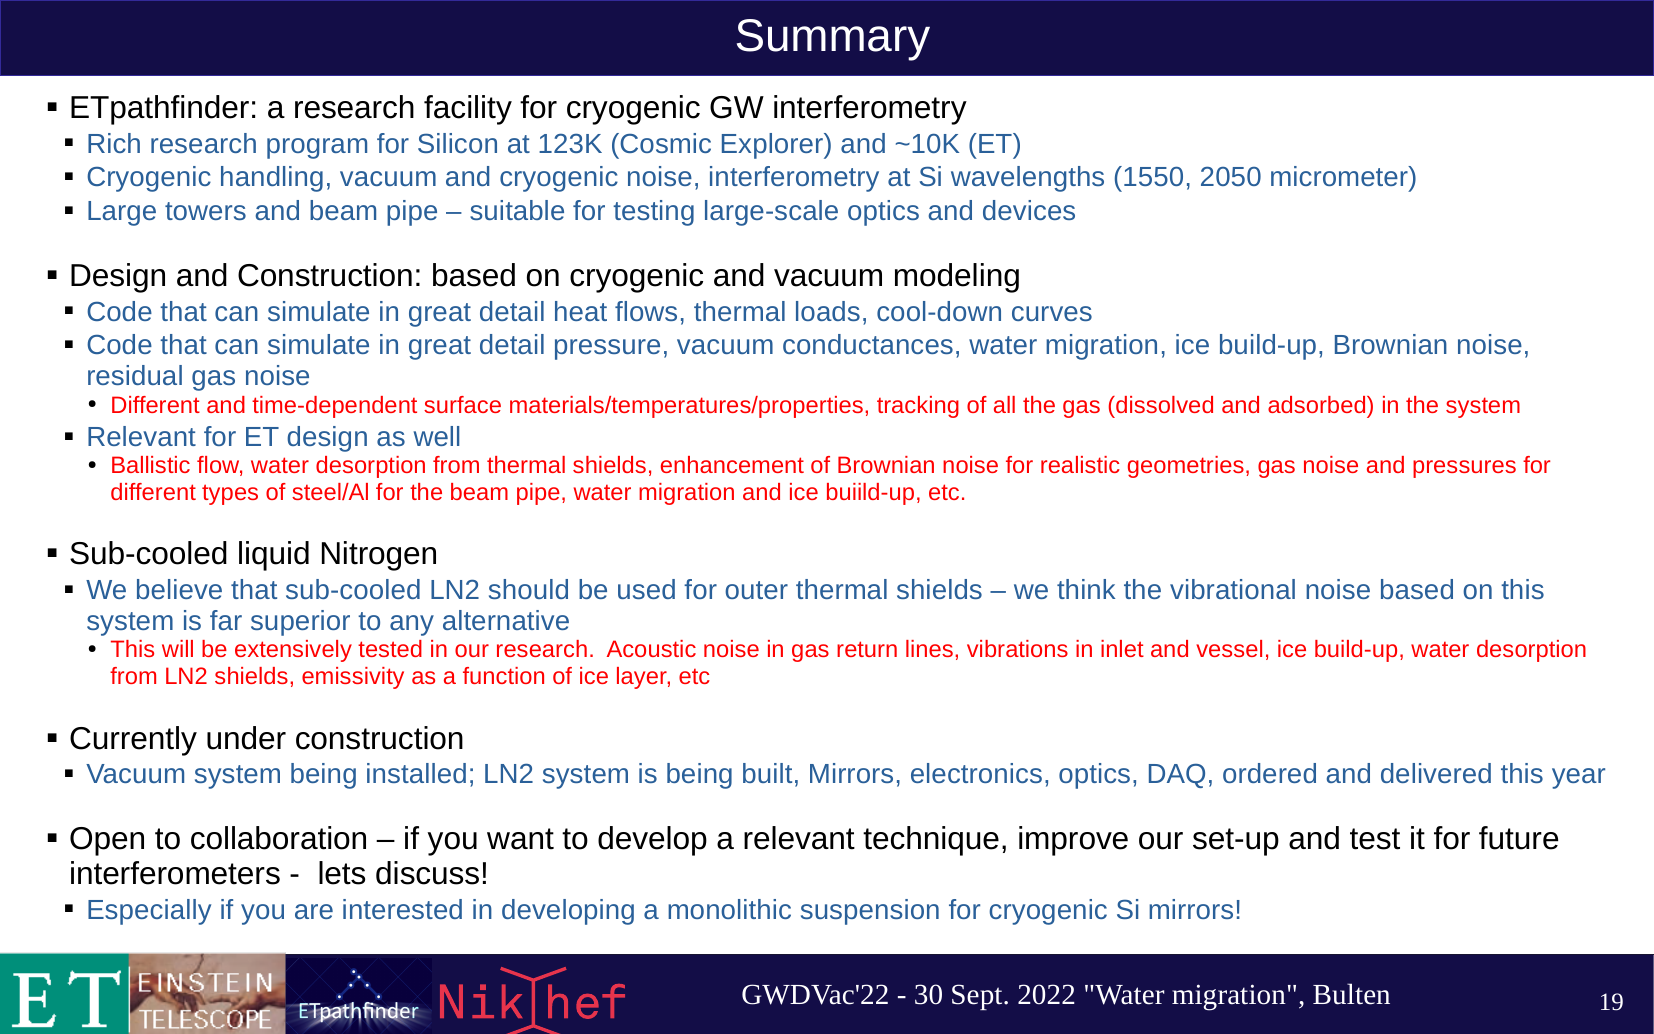

# Summary
ETpathfinder: a research facility for cryogenic GW interferometry
Rich research program for Silicon at 123K (Cosmic Explorer) and ~10K (ET)
Cryogenic handling, vacuum and cryogenic noise, interferometry at Si wavelengths (1550, 2050 micrometer)
Large towers and beam pipe – suitable for testing large-scale optics and devices
Design and Construction: based on cryogenic and vacuum modeling
Code that can simulate in great detail heat flows, thermal loads, cool-down curves
Code that can simulate in great detail pressure, vacuum conductances, water migration, ice build-up, Brownian noise, residual gas noise
Different and time-dependent surface materials/temperatures/properties, tracking of all the gas (dissolved and adsorbed) in the system
Relevant for ET design as well
Ballistic flow, water desorption from thermal shields, enhancement of Brownian noise for realistic geometries, gas noise and pressures for different types of steel/Al for the beam pipe, water migration and ice buiild-up, etc.
Sub-cooled liquid Nitrogen
We believe that sub-cooled LN2 should be used for outer thermal shields – we think the vibrational noise based on this system is far superior to any alternative
This will be extensively tested in our research. Acoustic noise in gas return lines, vibrations in inlet and vessel, ice build-up, water desorption from LN2 shields, emissivity as a function of ice layer, etc
Currently under construction
Vacuum system being installed; LN2 system is being built, Mirrors, electronics, optics, DAQ, ordered and delivered this year
Open to collaboration – if you want to develop a relevant technique, improve our set-up and test it for future interferometers - lets discuss!
Especially if you are interested in developing a monolithic suspension for cryogenic Si mirrors!
GWDVac'22 - 30 Sept. 2022 "Water migration", Bulten
19